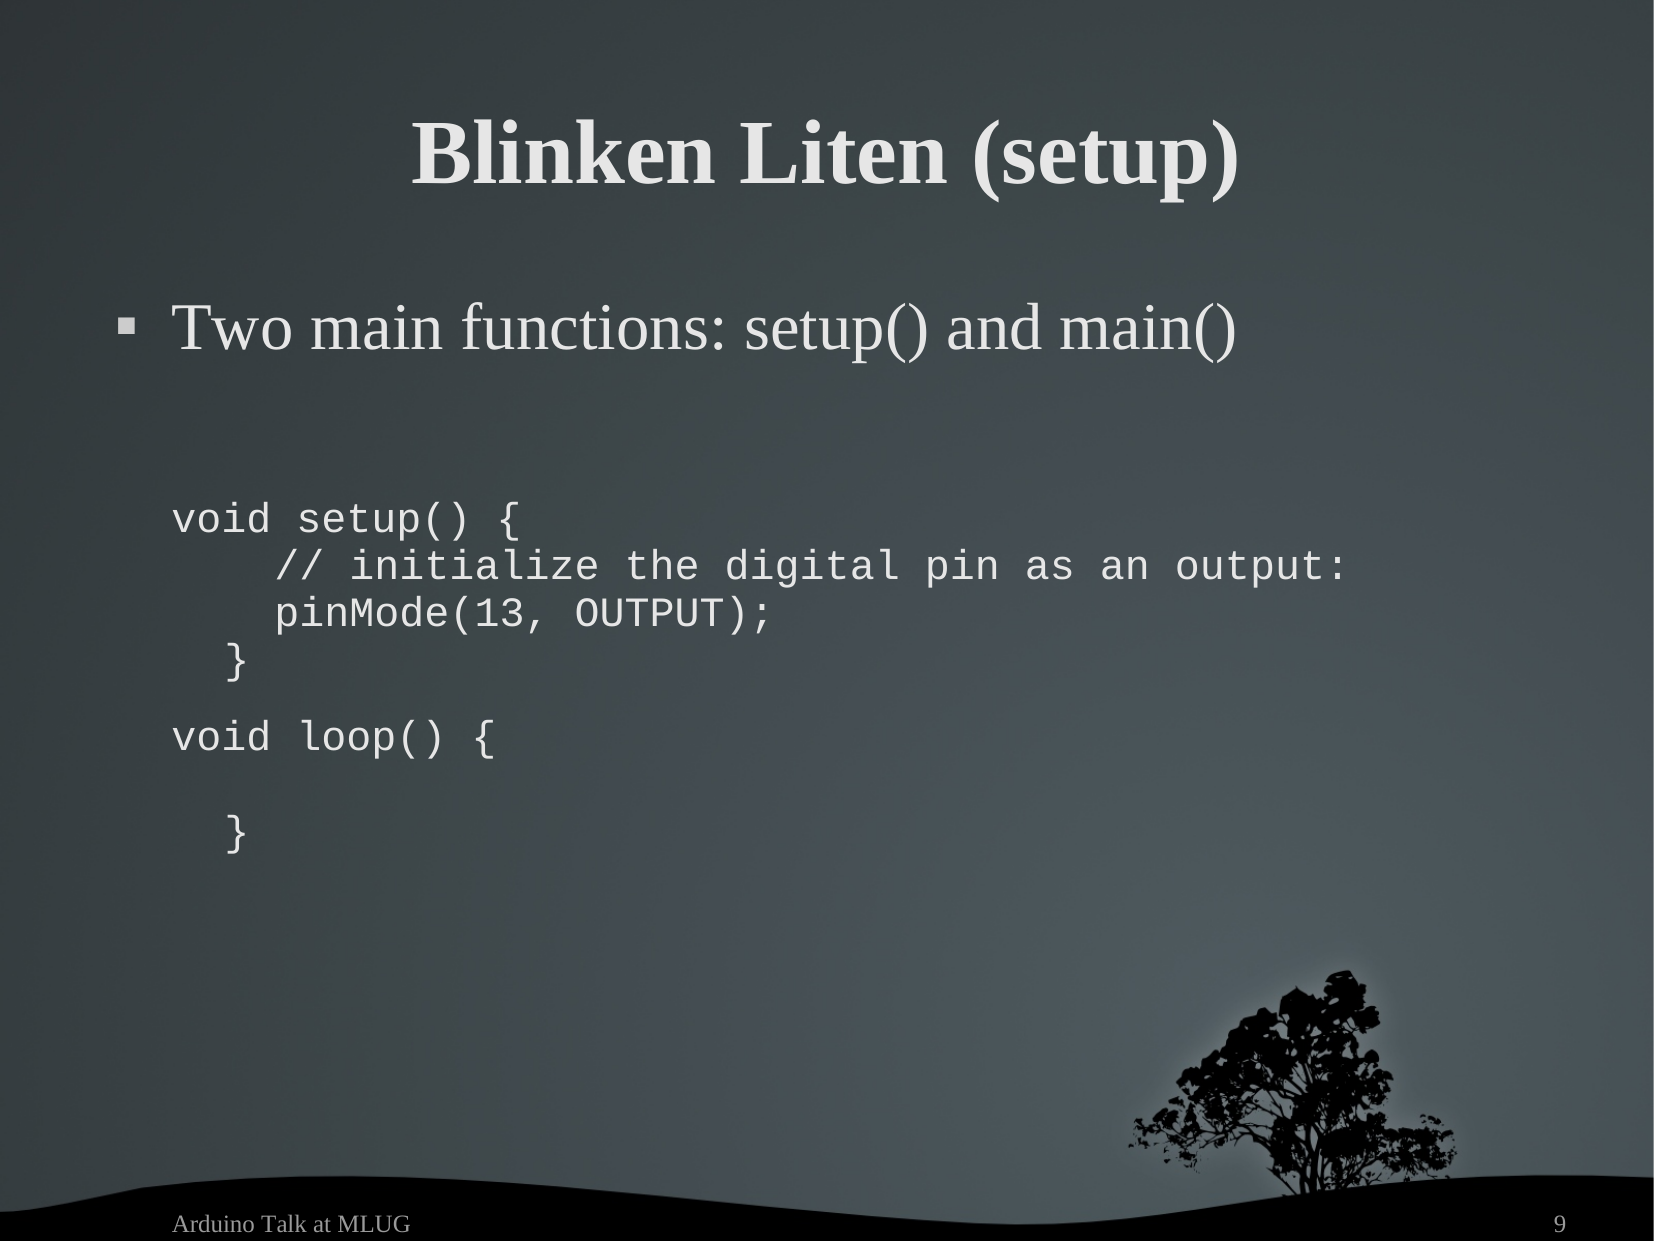

# Blinken Liten (setup)
Two main functions: setup() and main()
void setup() {
 // initialize the digital pin as an output:
 pinMode(13, OUTPUT);
}
void loop() {
}
Arduino Talk at MLUG
9